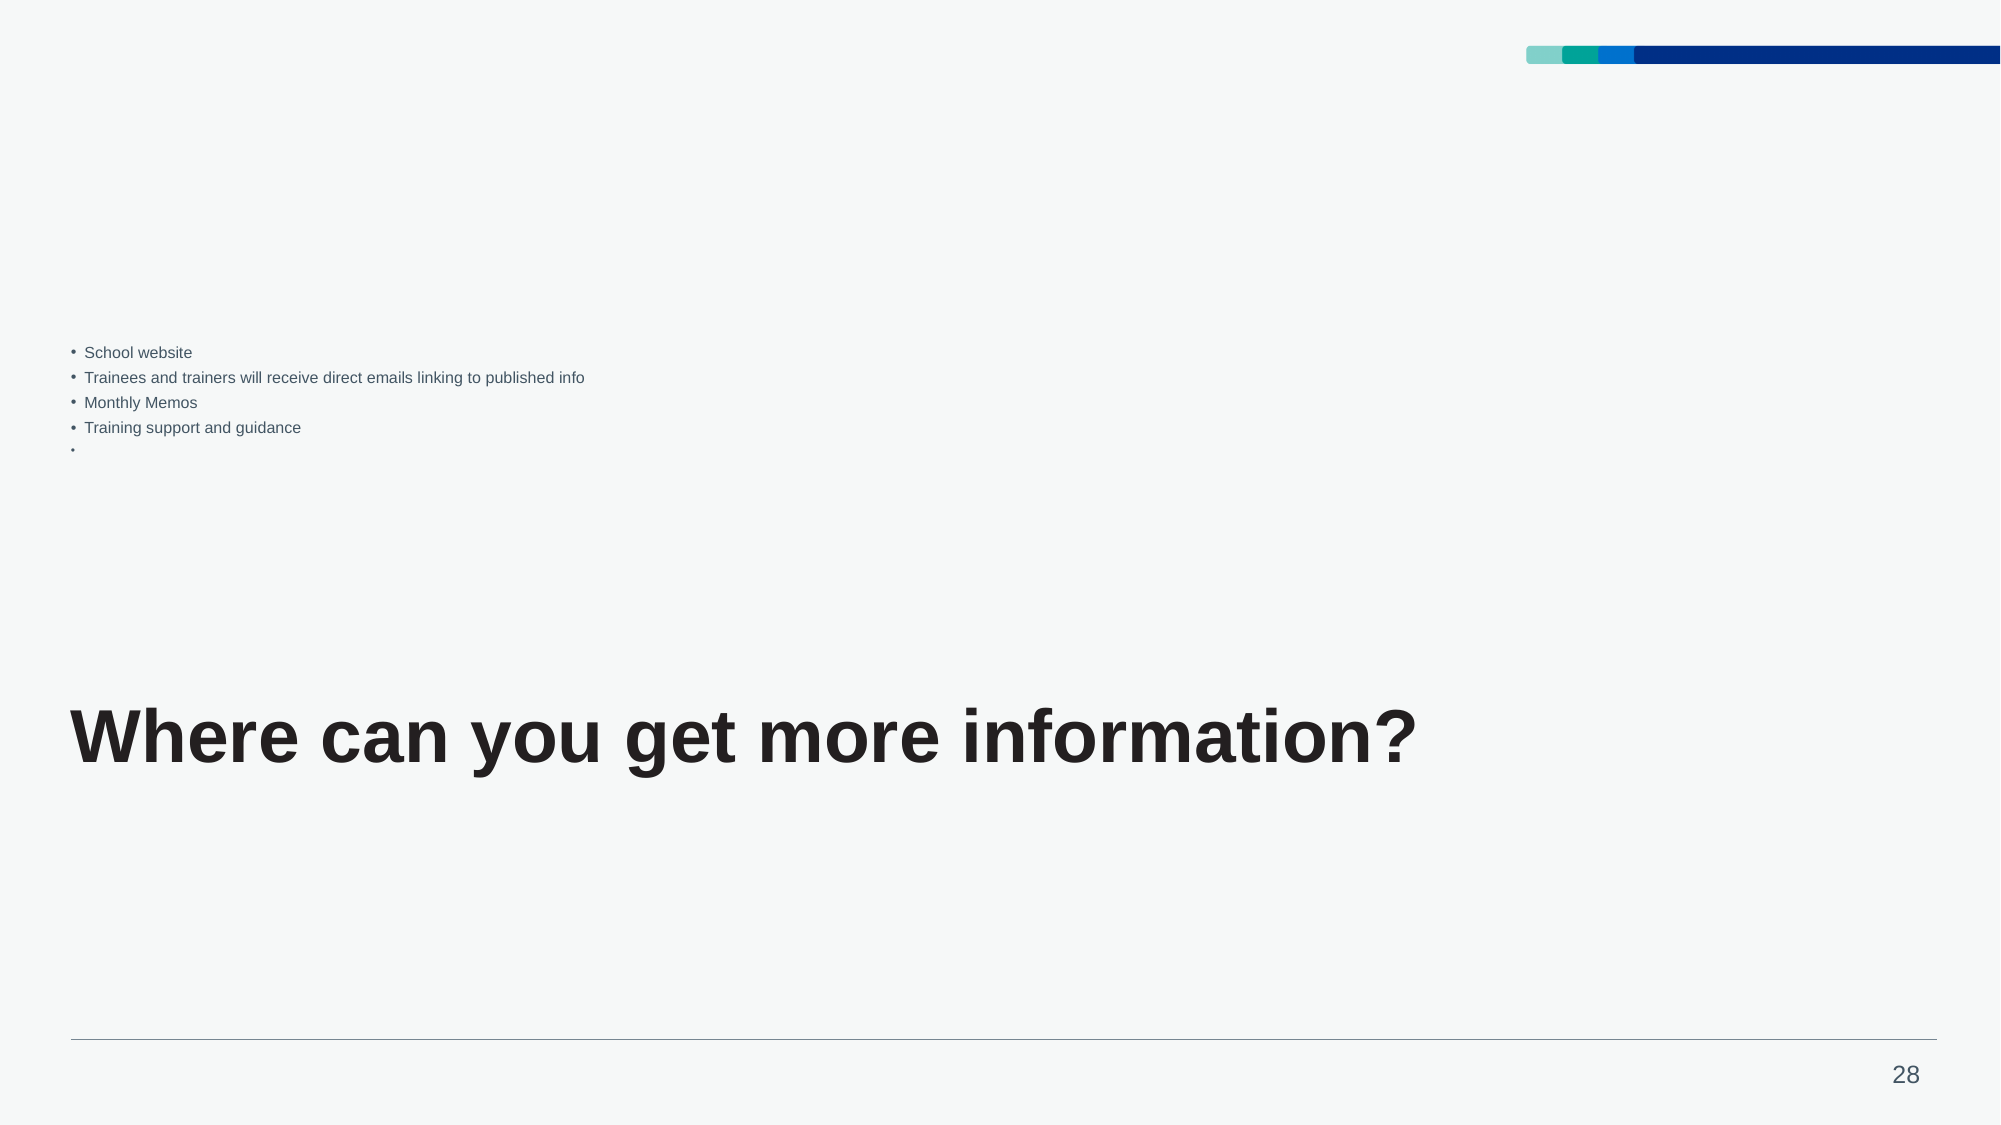

School website
Trainees and trainers will receive direct emails linking to published info
Monthly Memos
Training support and guidance
# Where can you get more information?